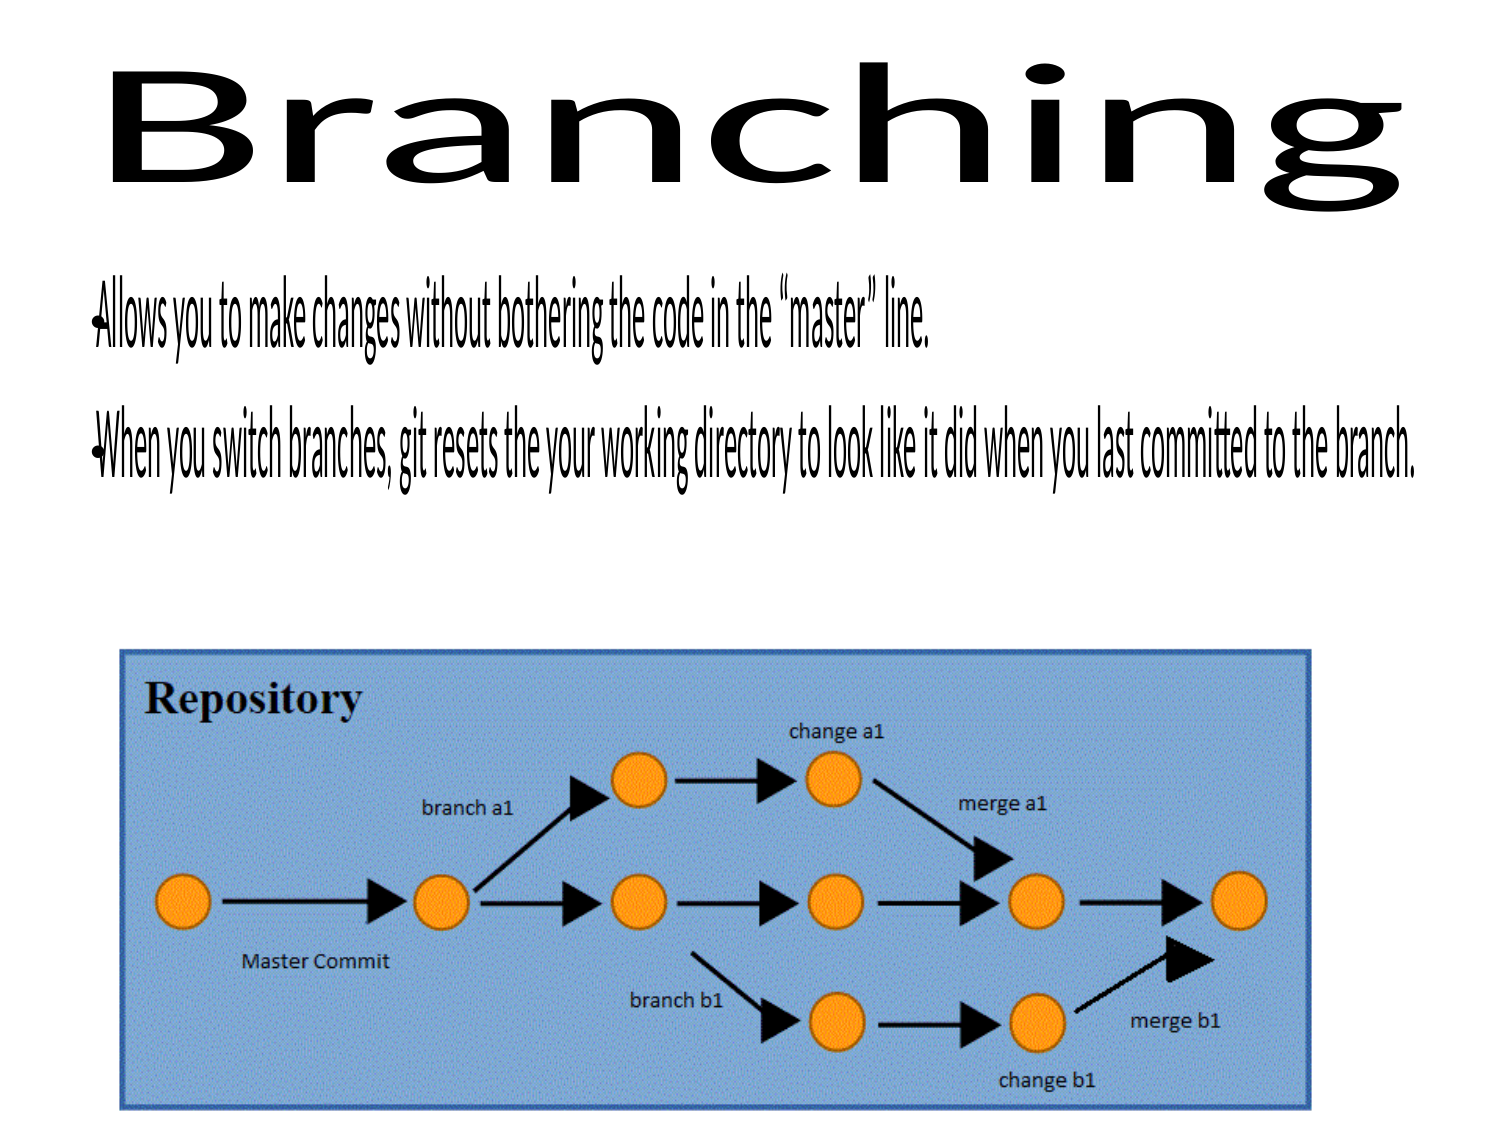

Branching
Allows you to make changes without bothering the code in the “master” line.
When you switch branches, git resets the your working directory to look like it did when you last committed to the branch.